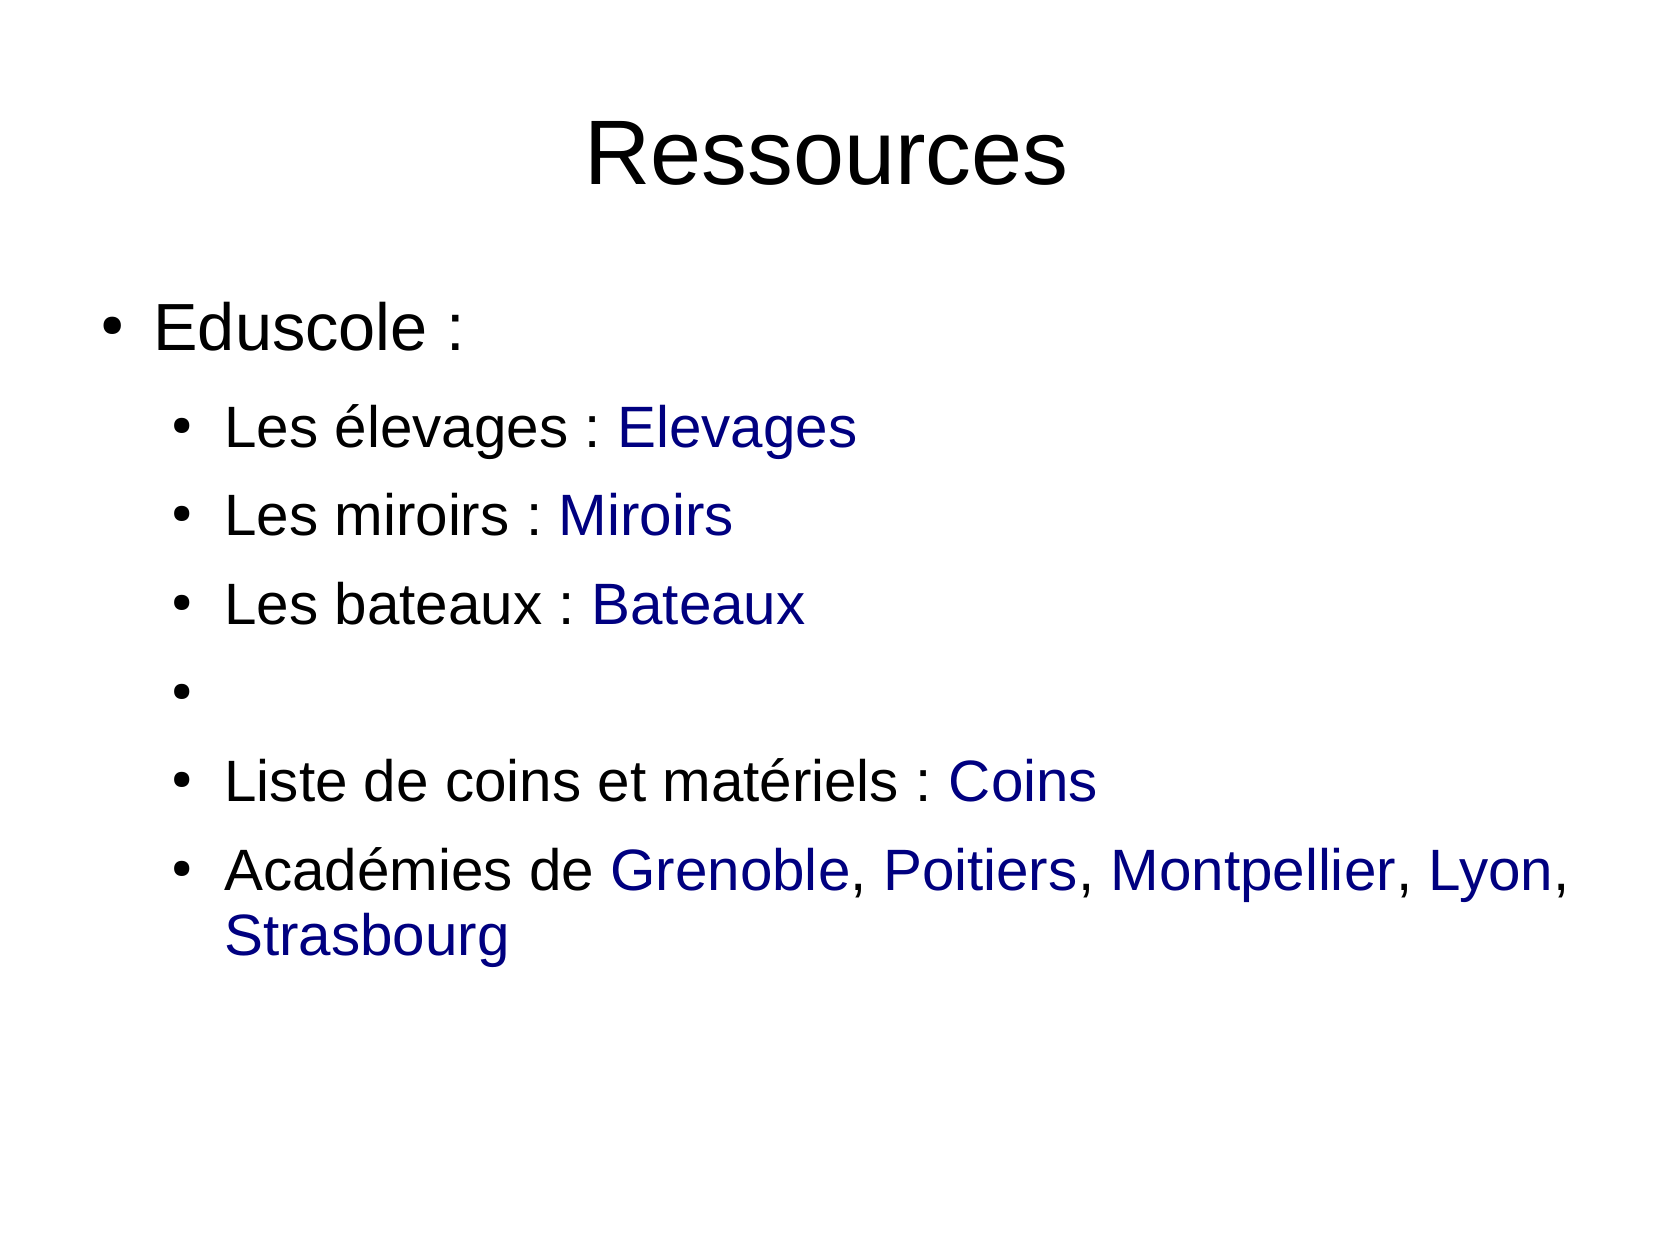

# Ressources
Eduscole :
Les élevages : Elevages
Les miroirs : Miroirs
Les bateaux : Bateaux
Liste de coins et matériels : Coins
Académies de Grenoble, Poitiers, Montpellier, Lyon, Strasbourg